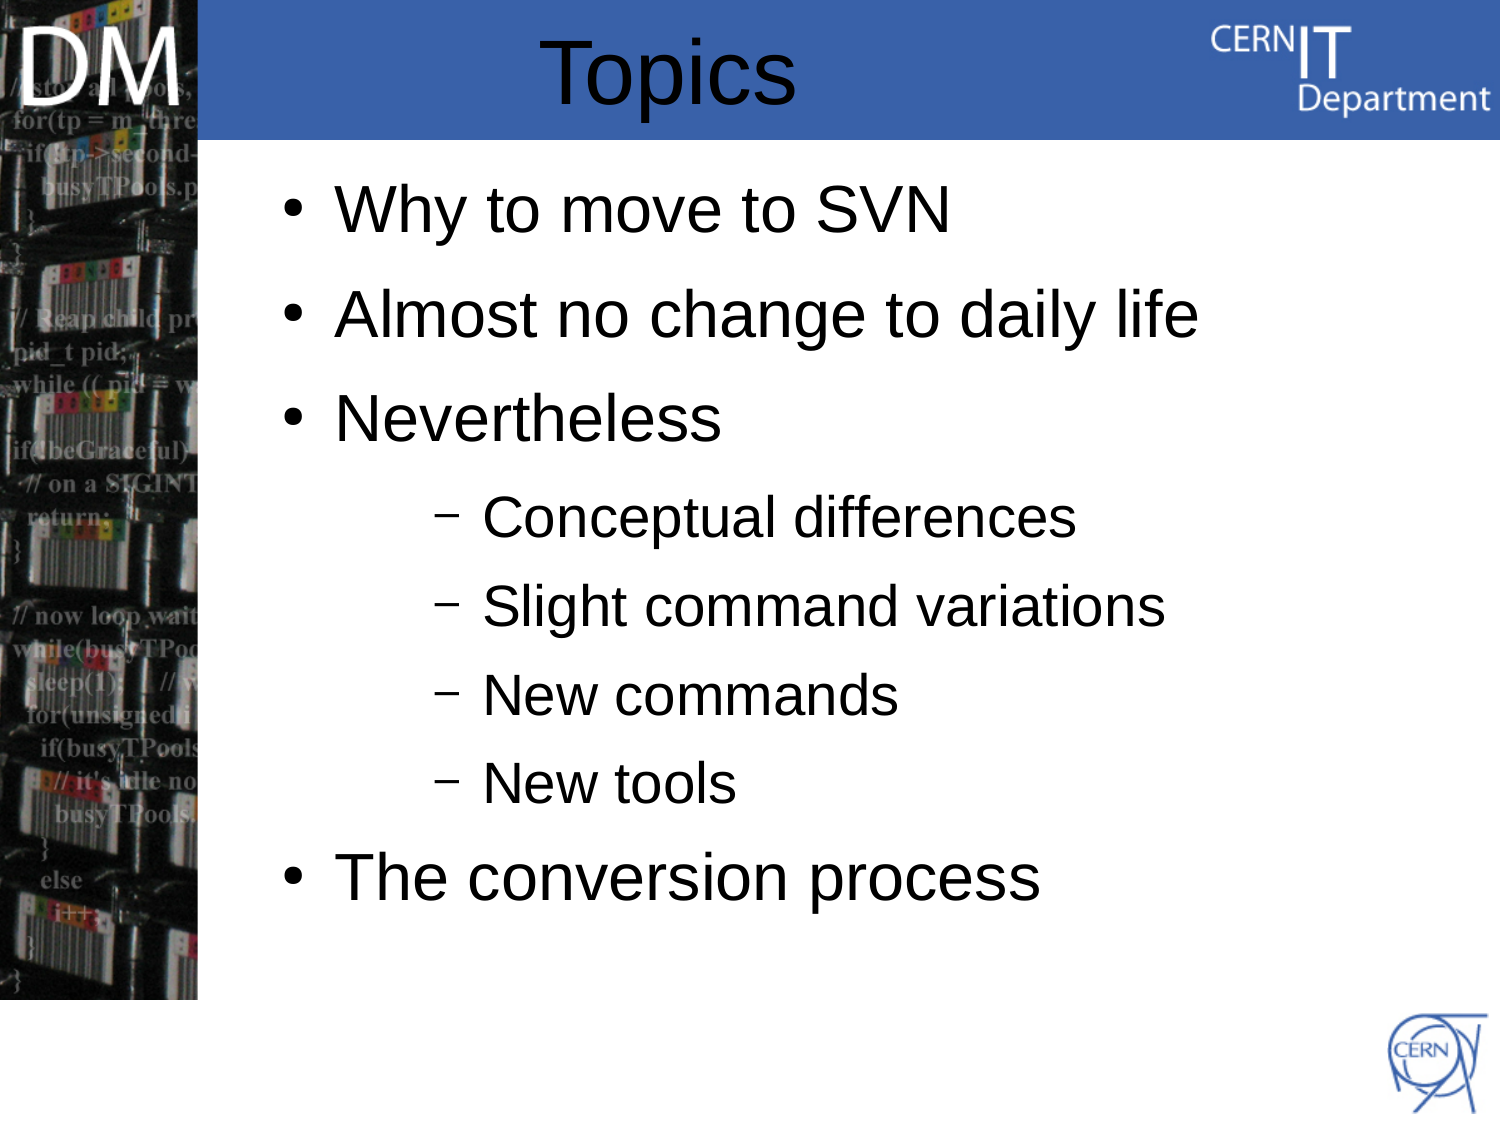

# Topics
Why to move to SVN
Almost no change to daily life
Nevertheless
Conceptual differences
Slight command variations
New commands
New tools
The conversion process